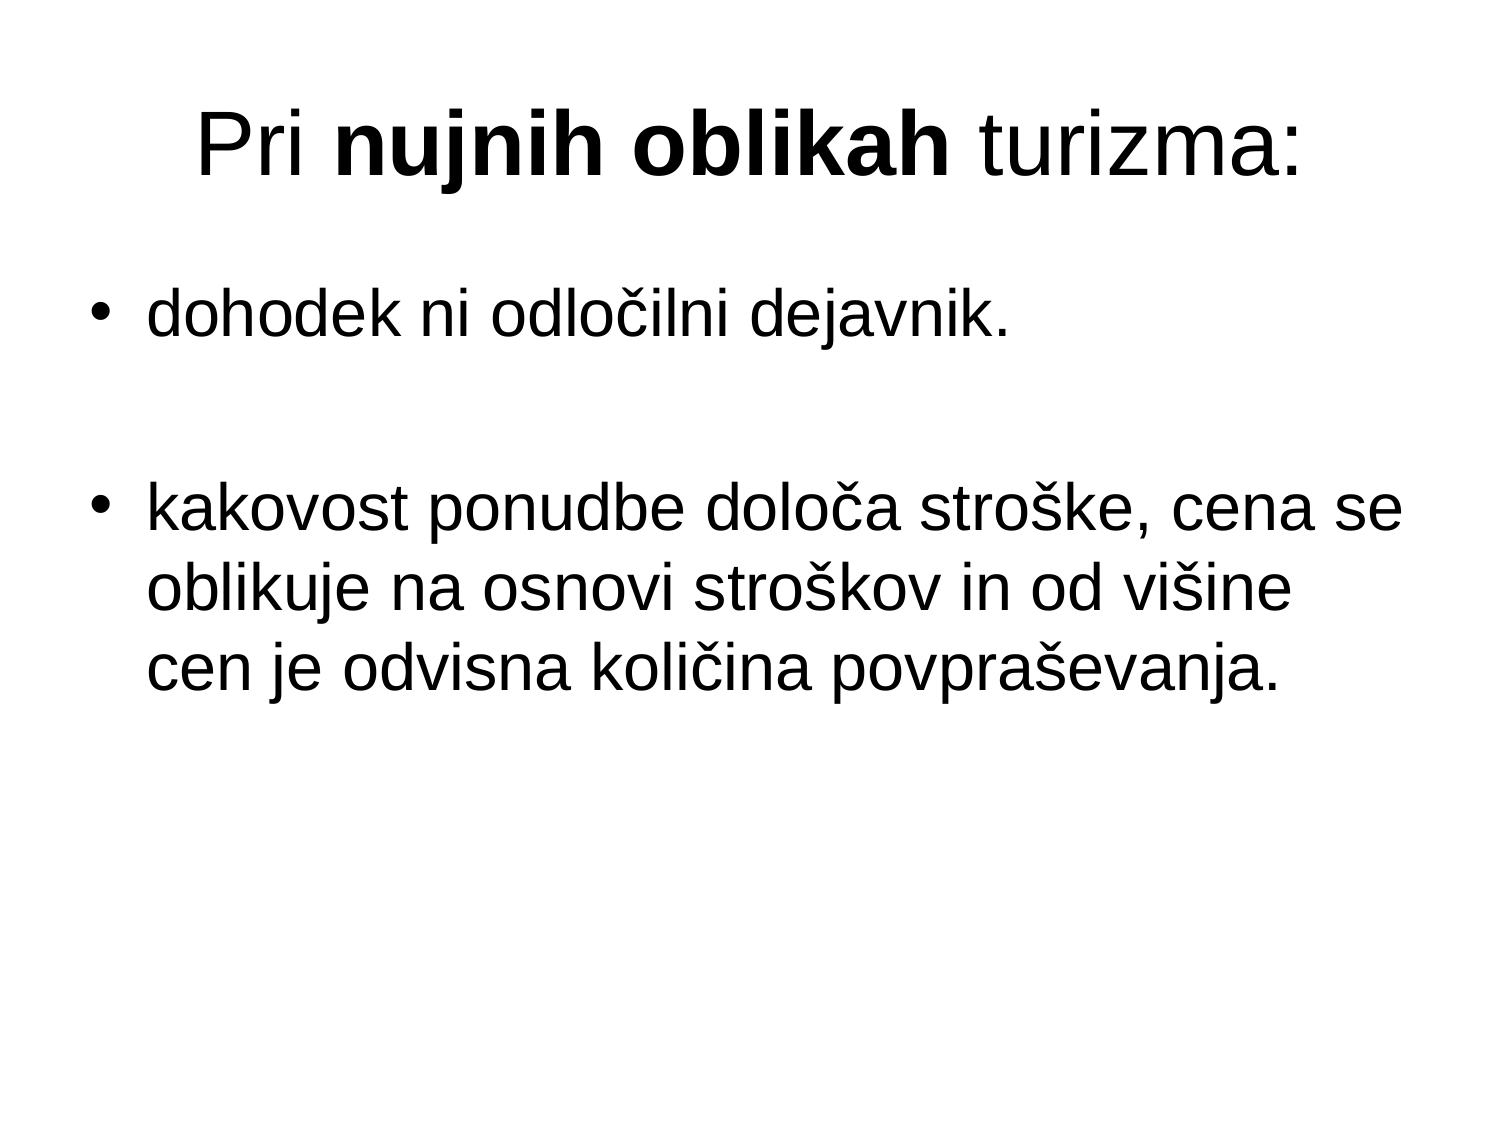

# Pri nujnih oblikah turizma:
dohodek ni odločilni dejavnik.
kakovost ponudbe določa stroške, cena se oblikuje na osnovi stroškov in od višine cen je odvisna količina povpraševanja.